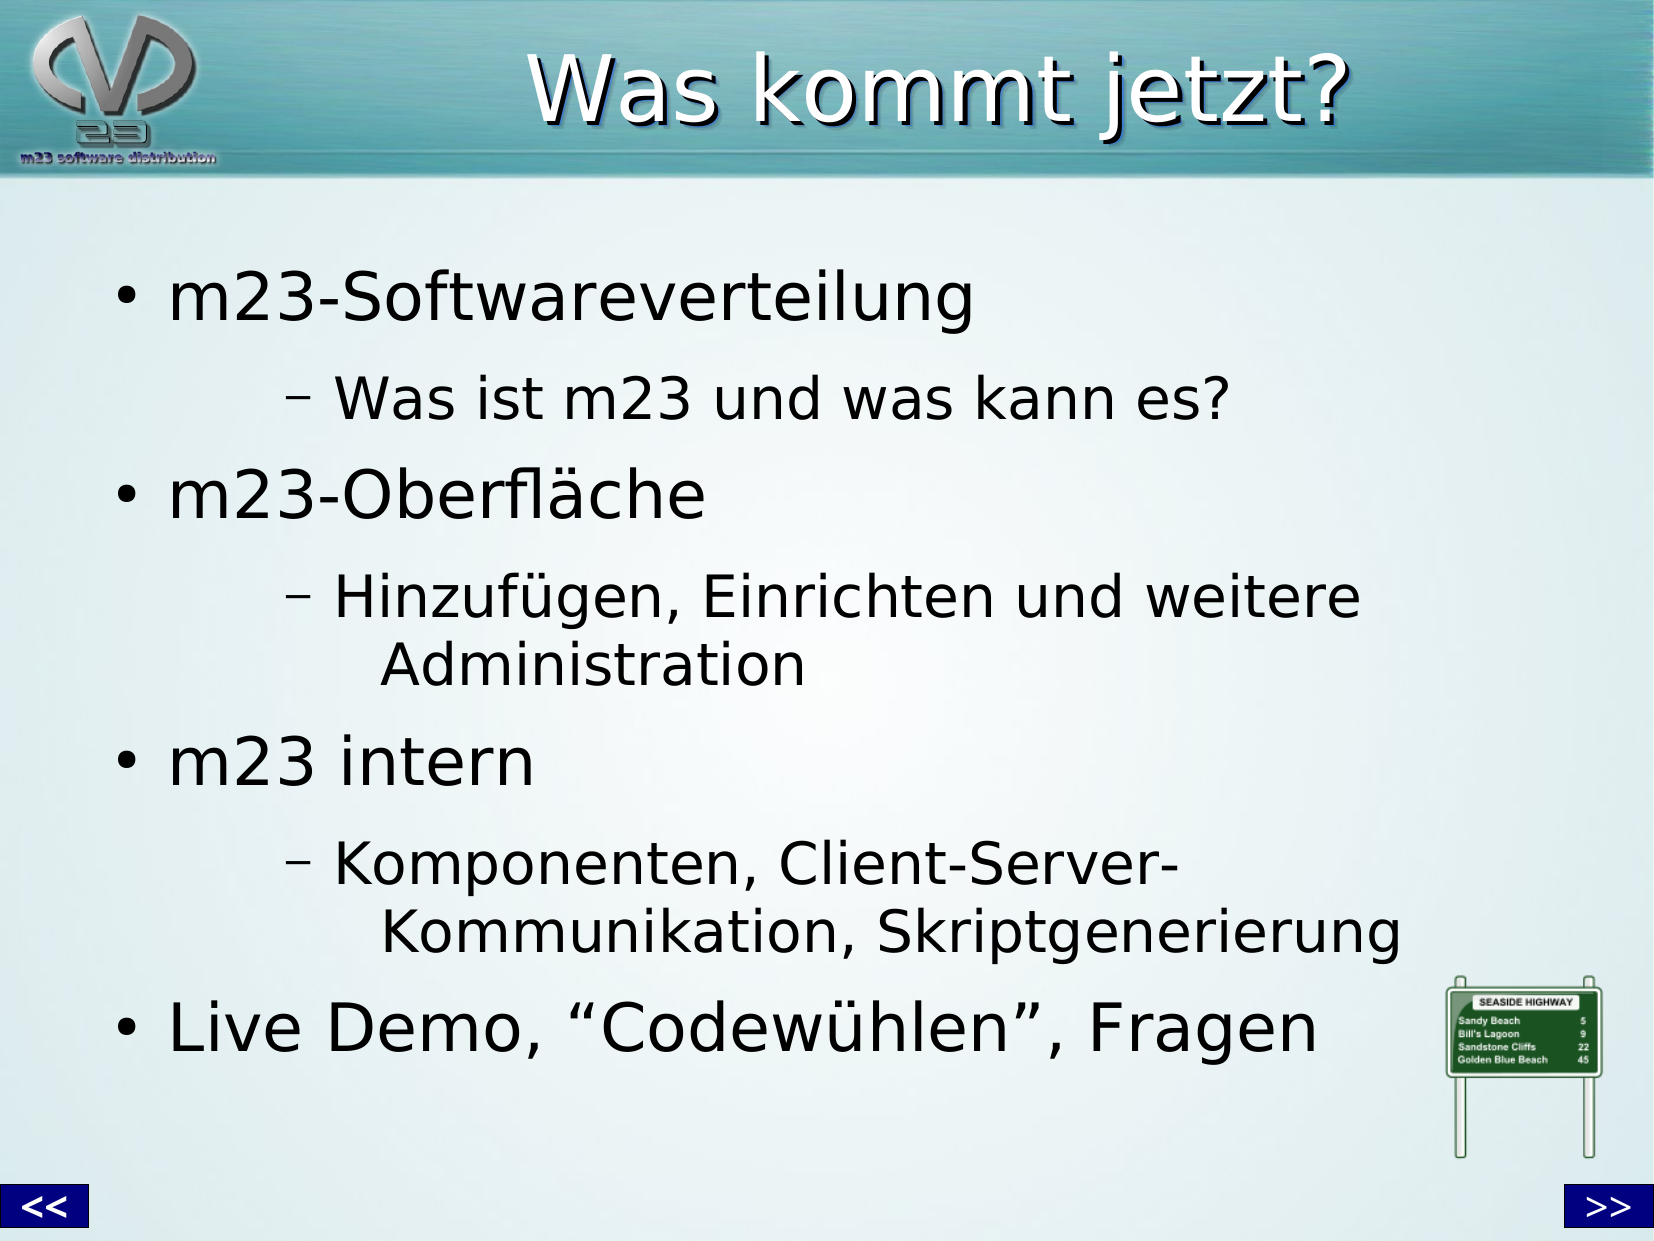

# Was kommt jetzt?
m23-Softwareverteilung
Was ist m23 und was kann es?
m23-Oberfläche
Hinzufügen, Einrichten und weitere Administration
m23 intern
Komponenten, Client-Server- Kommunikation, Skriptgenerierung
Live Demo, “Codewühlen”, Fragen